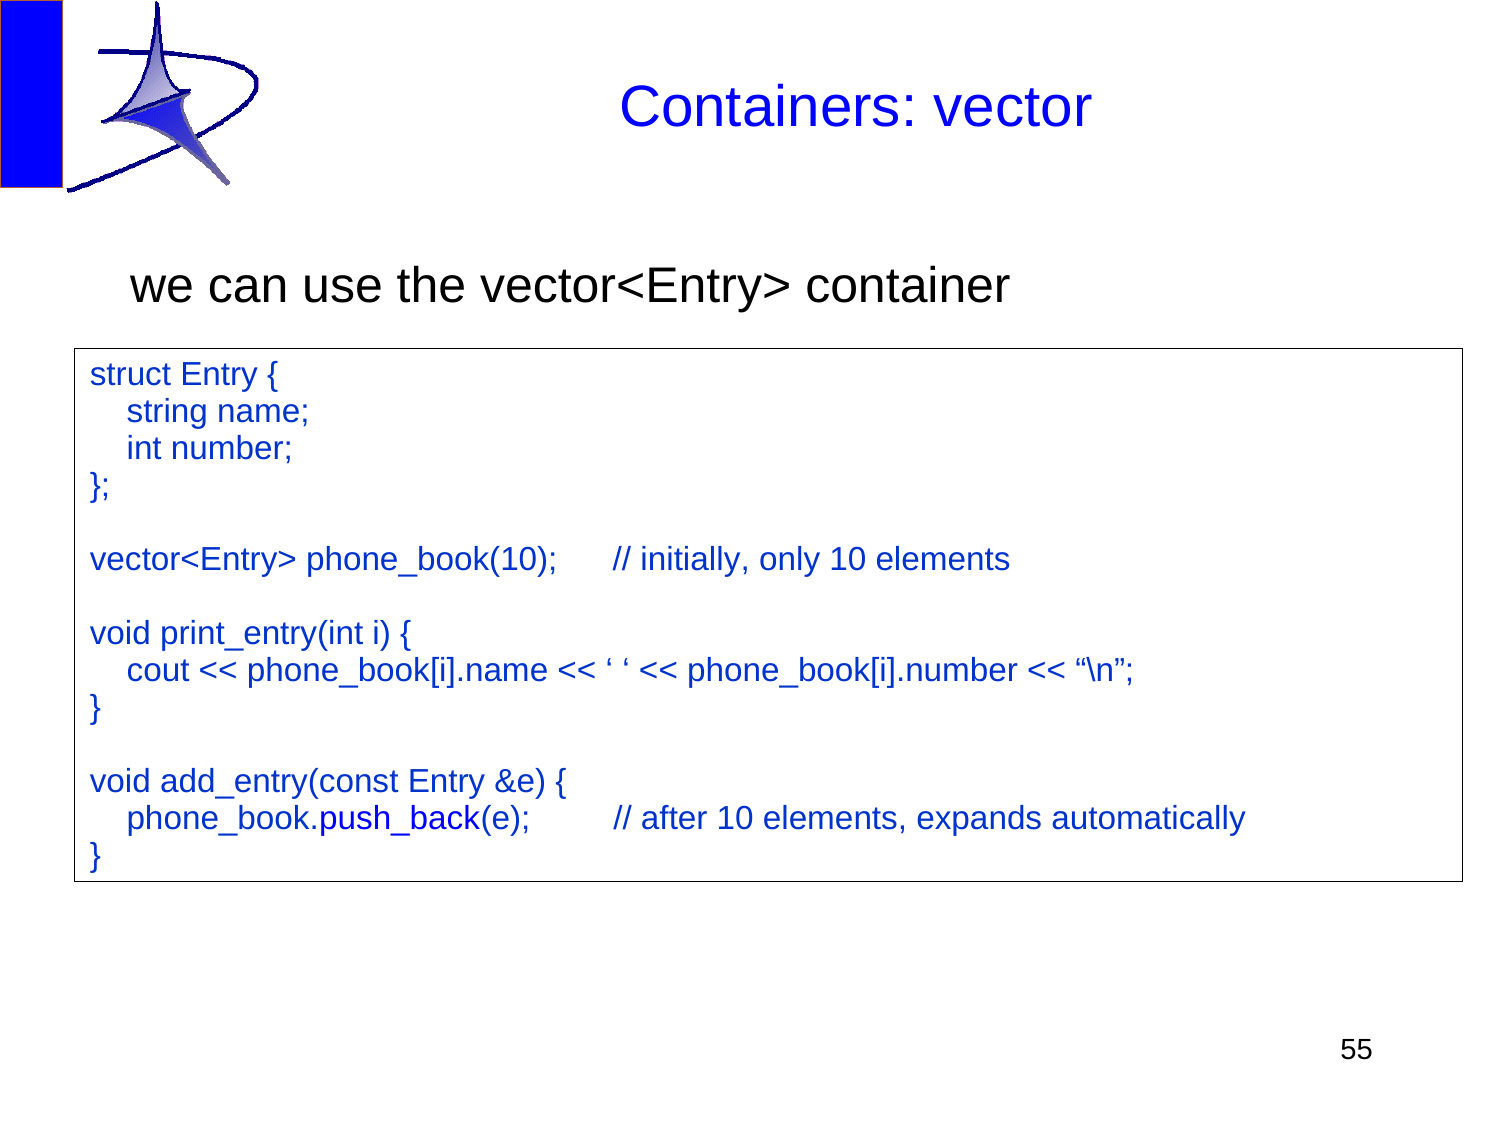

# Containers: vector
we can use the vector<Entry> container
struct Entry {
 string name;
 int number;
};
vector<Entry> phone_book(10); // initially, only 10 elements
void print_entry(int i) {
 cout << phone_book[i].name << ‘ ‘ << phone_book[i].number << “\n”;
}
void add_entry(const Entry &e) {
 phone_book.push_back(e); // after 10 elements, expands automatically
}
55